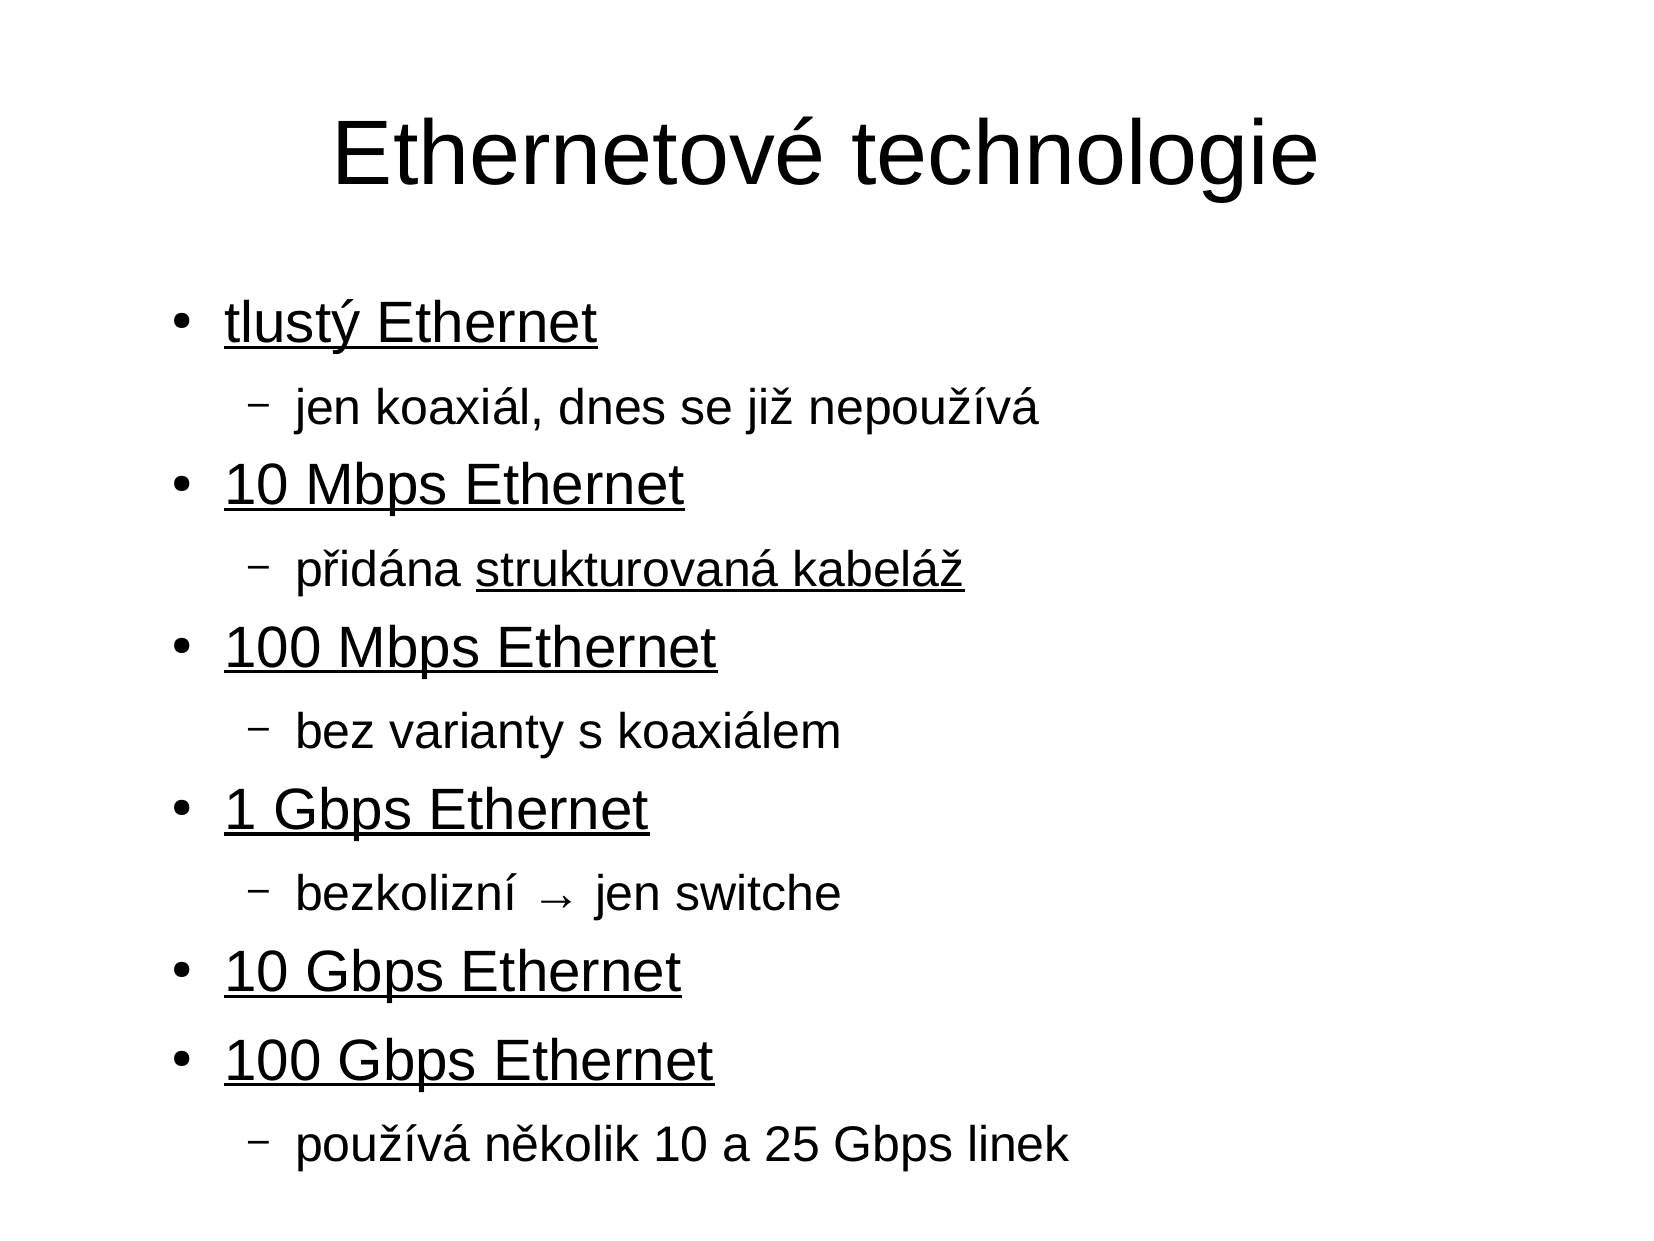

# Ethernetové technologie
tlustý Ethernet
jen koaxiál, dnes se již nepoužívá
10 Mbps Ethernet
přidána strukturovaná kabeláž
100 Mbps Ethernet
bez varianty s koaxiálem
1 Gbps Ethernet
bezkolizní → jen switche
10 Gbps Ethernet
100 Gbps Ethernet
používá několik 10 a 25 Gbps linek